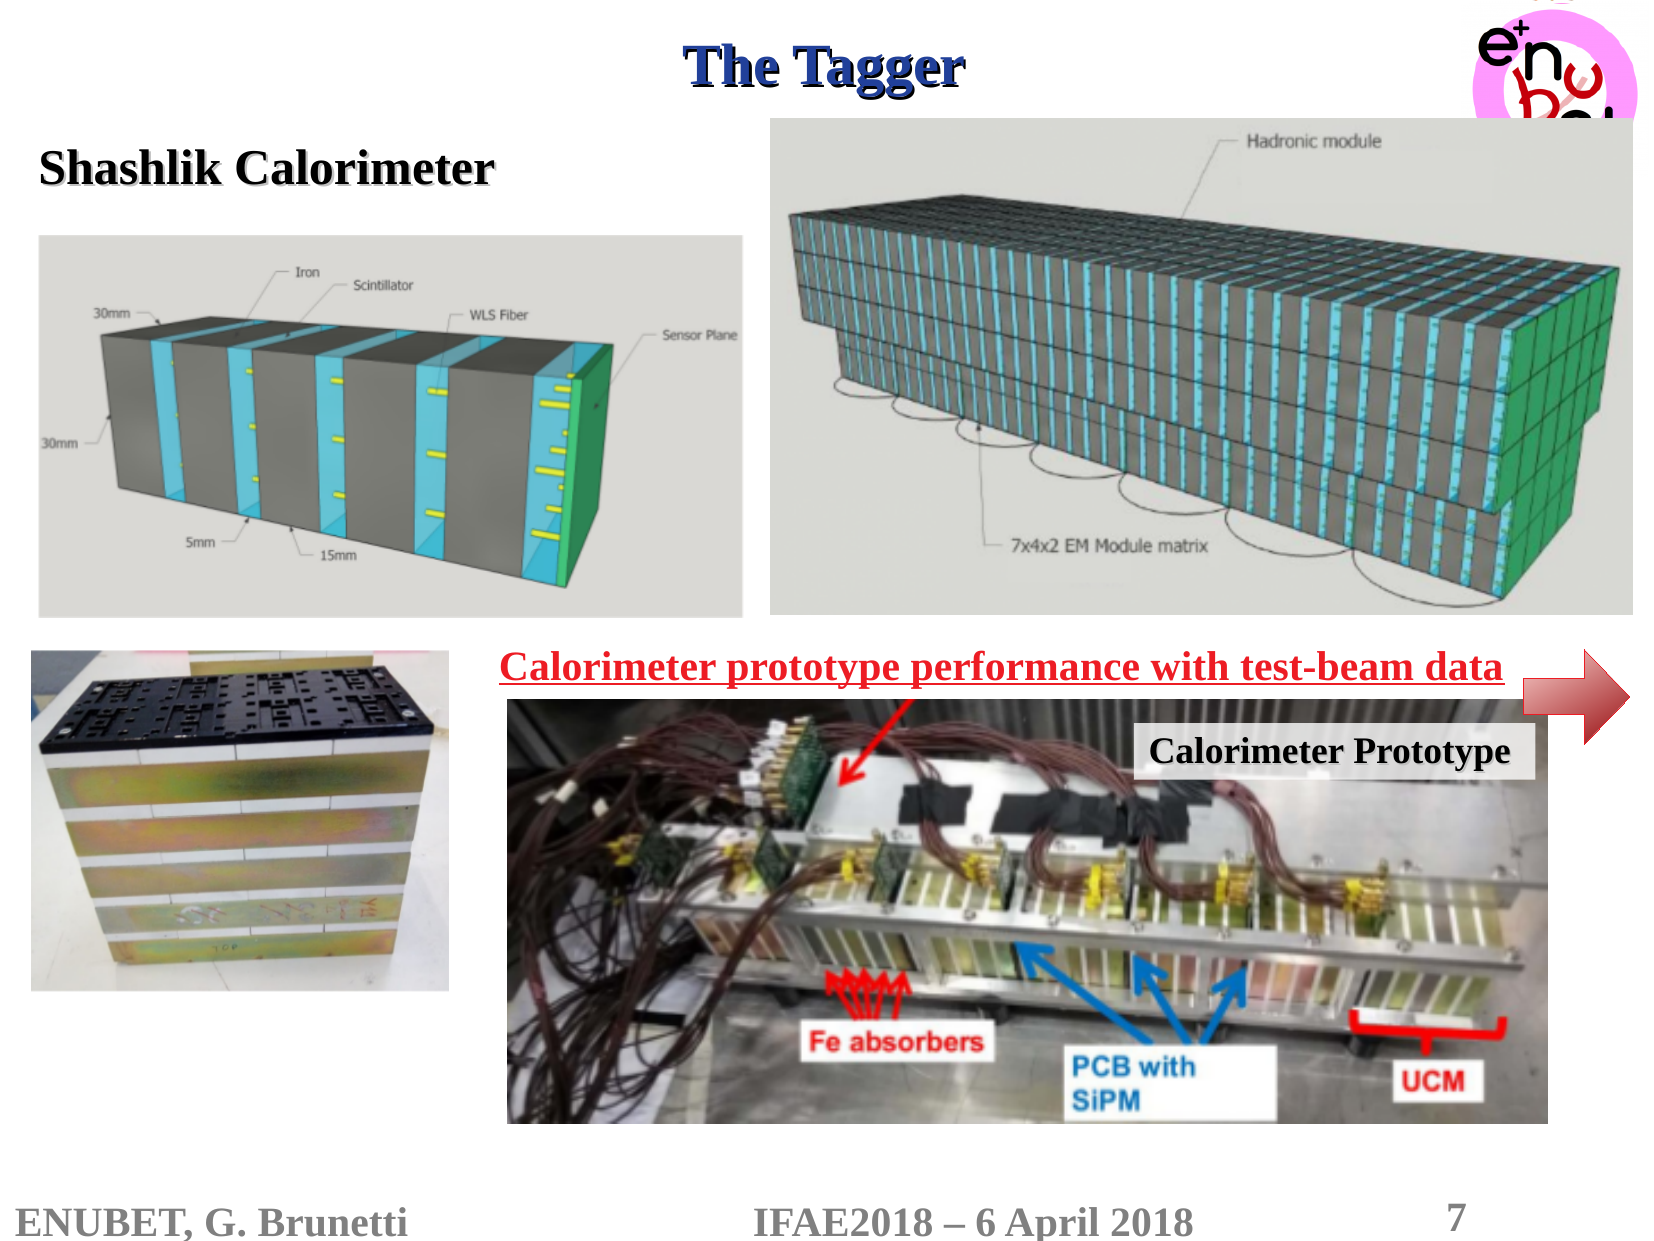

# The Tagger
Shashlik Calorimeter
Calorimeter prototype performance with test-beam data
Calorimeter Prototype